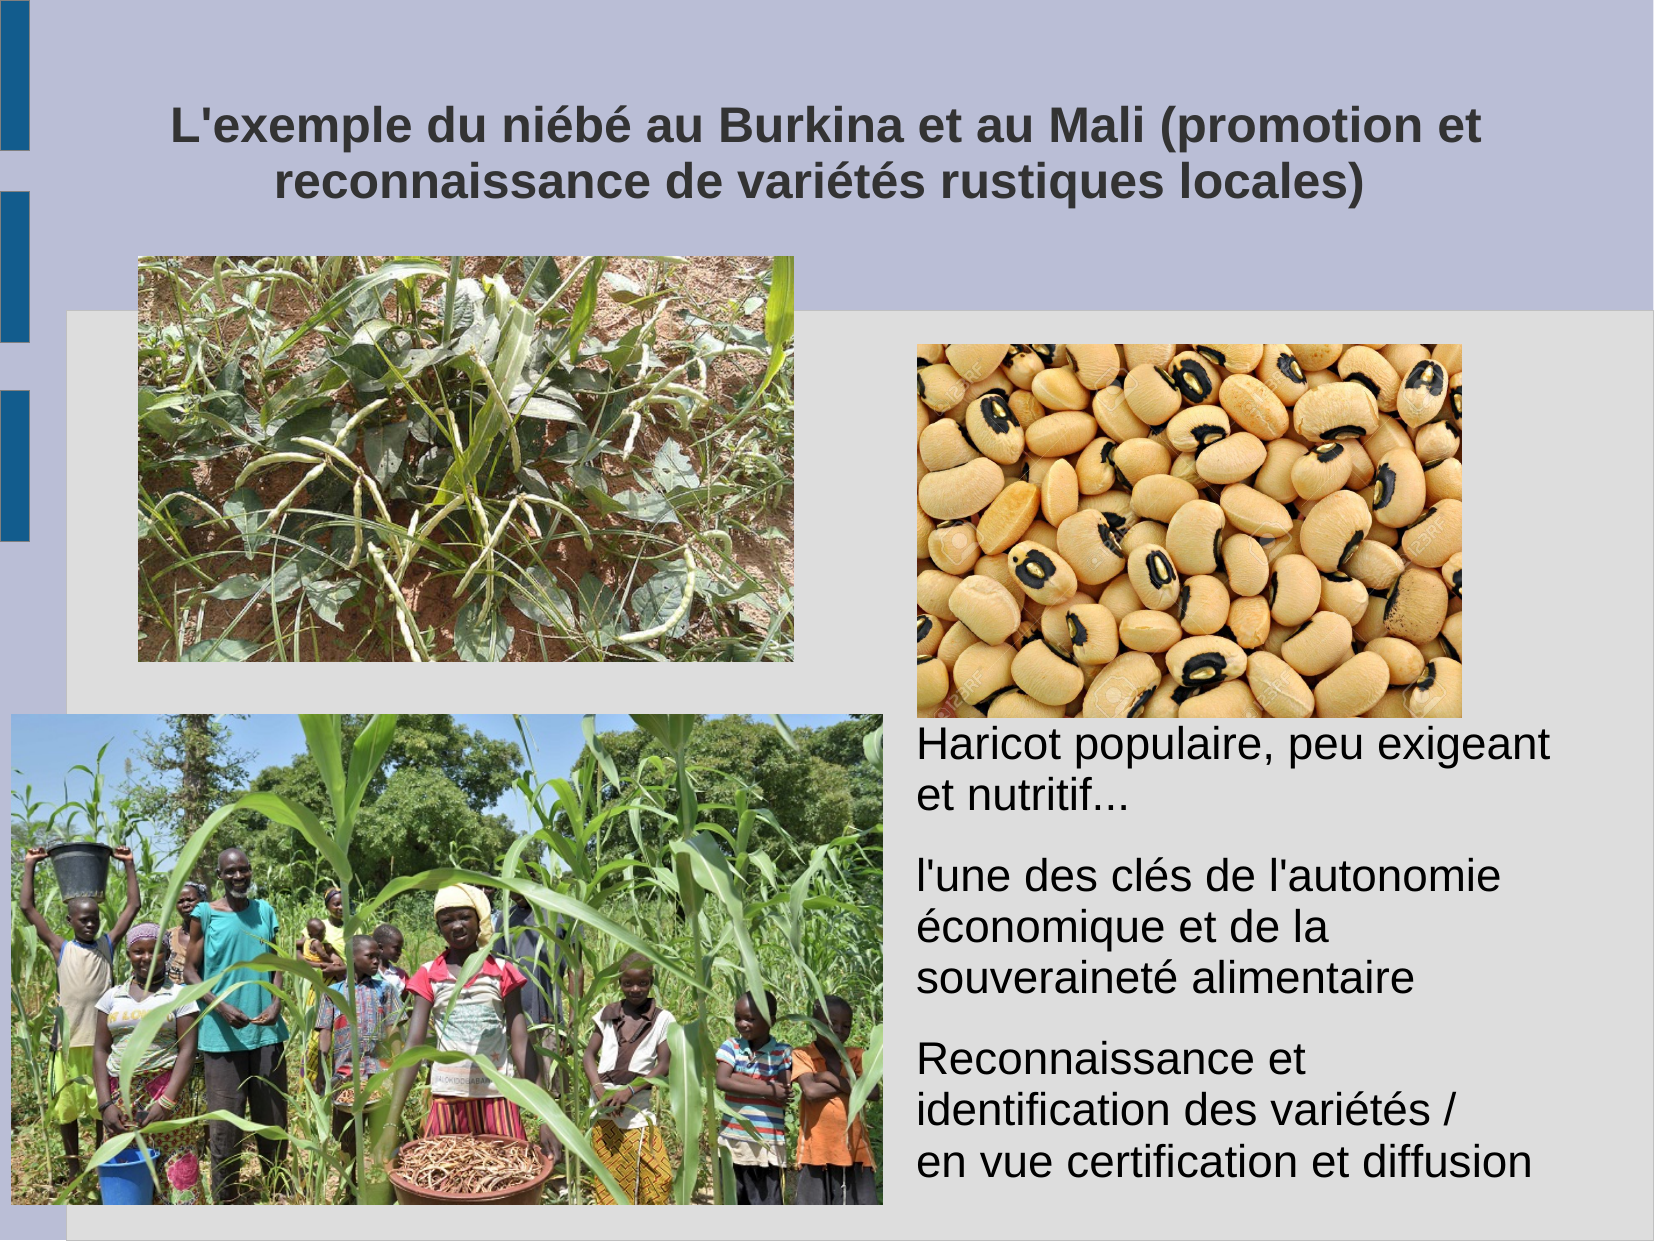

# L'exemple du niébé au Burkina et au Mali (promotion et reconnaissance de variétés rustiques locales)
Haricot populaire, peu exigeant et nutritif...
l'une des clés de l'autonomie économique et de la souveraineté alimentaire
Reconnaissance et identification des variétés / en vue certification et diffusion